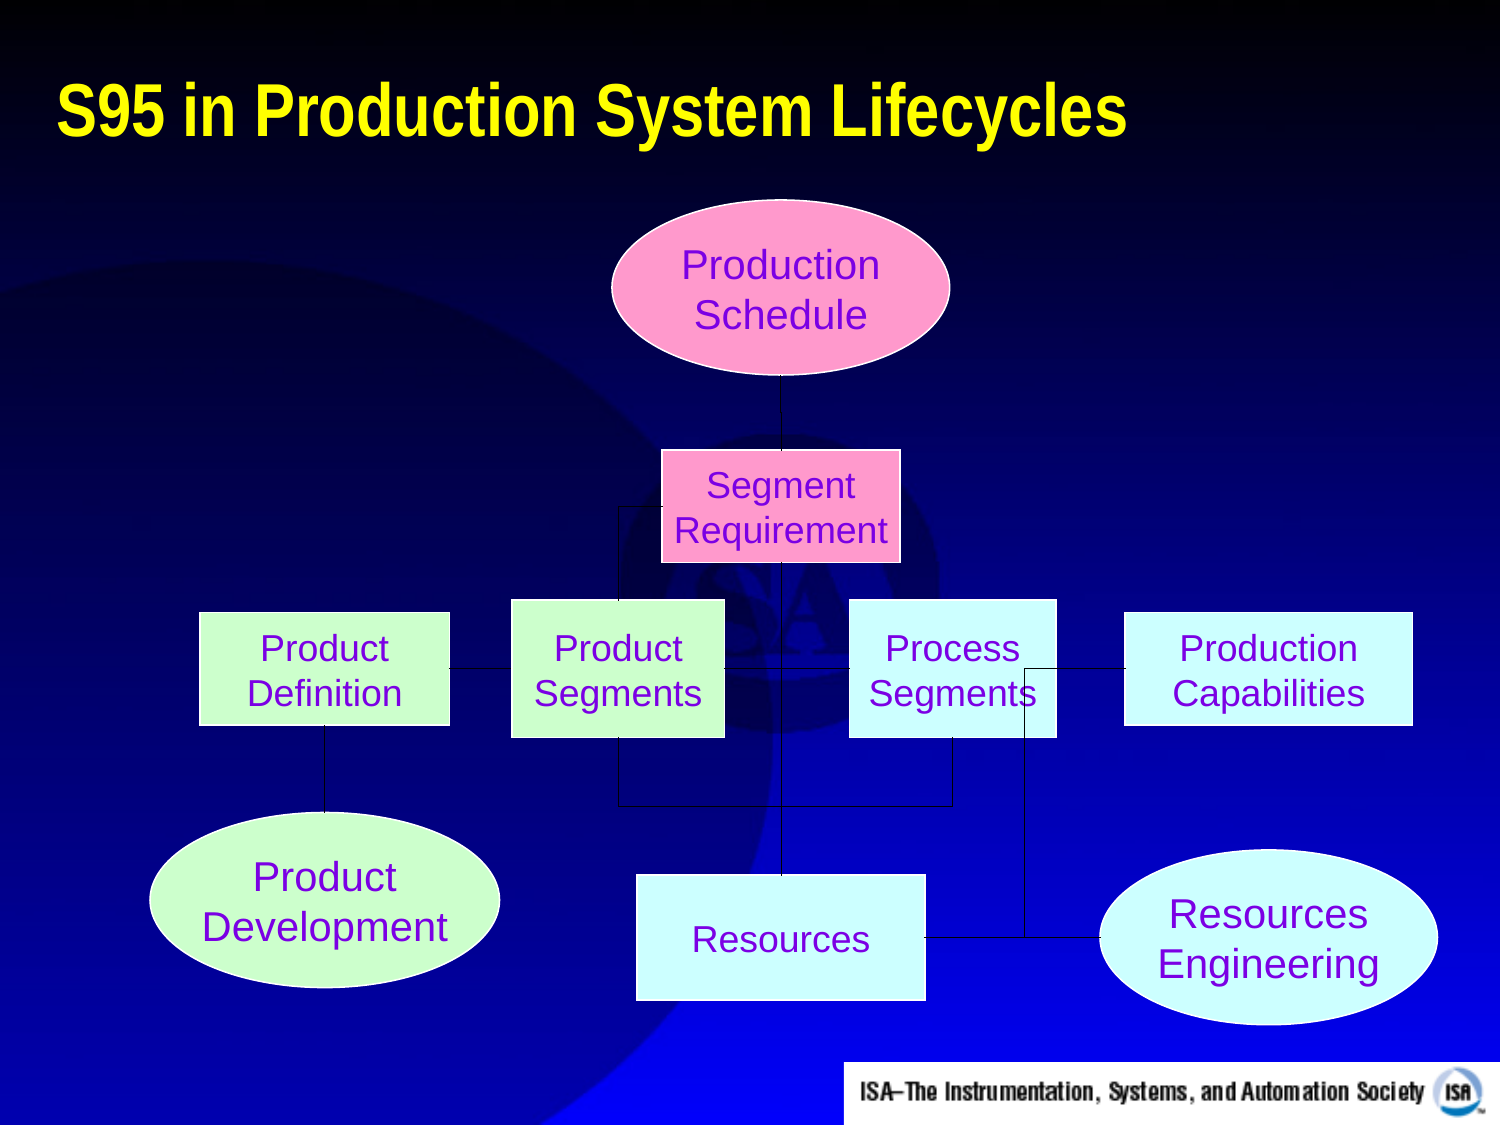

# S95 in Production System Lifecycles
Production Schedule
Segment Requirement
Product Segments
Process Segments
Product Definition
Production Capabilities
Product Development
Resources Engineering
Resources